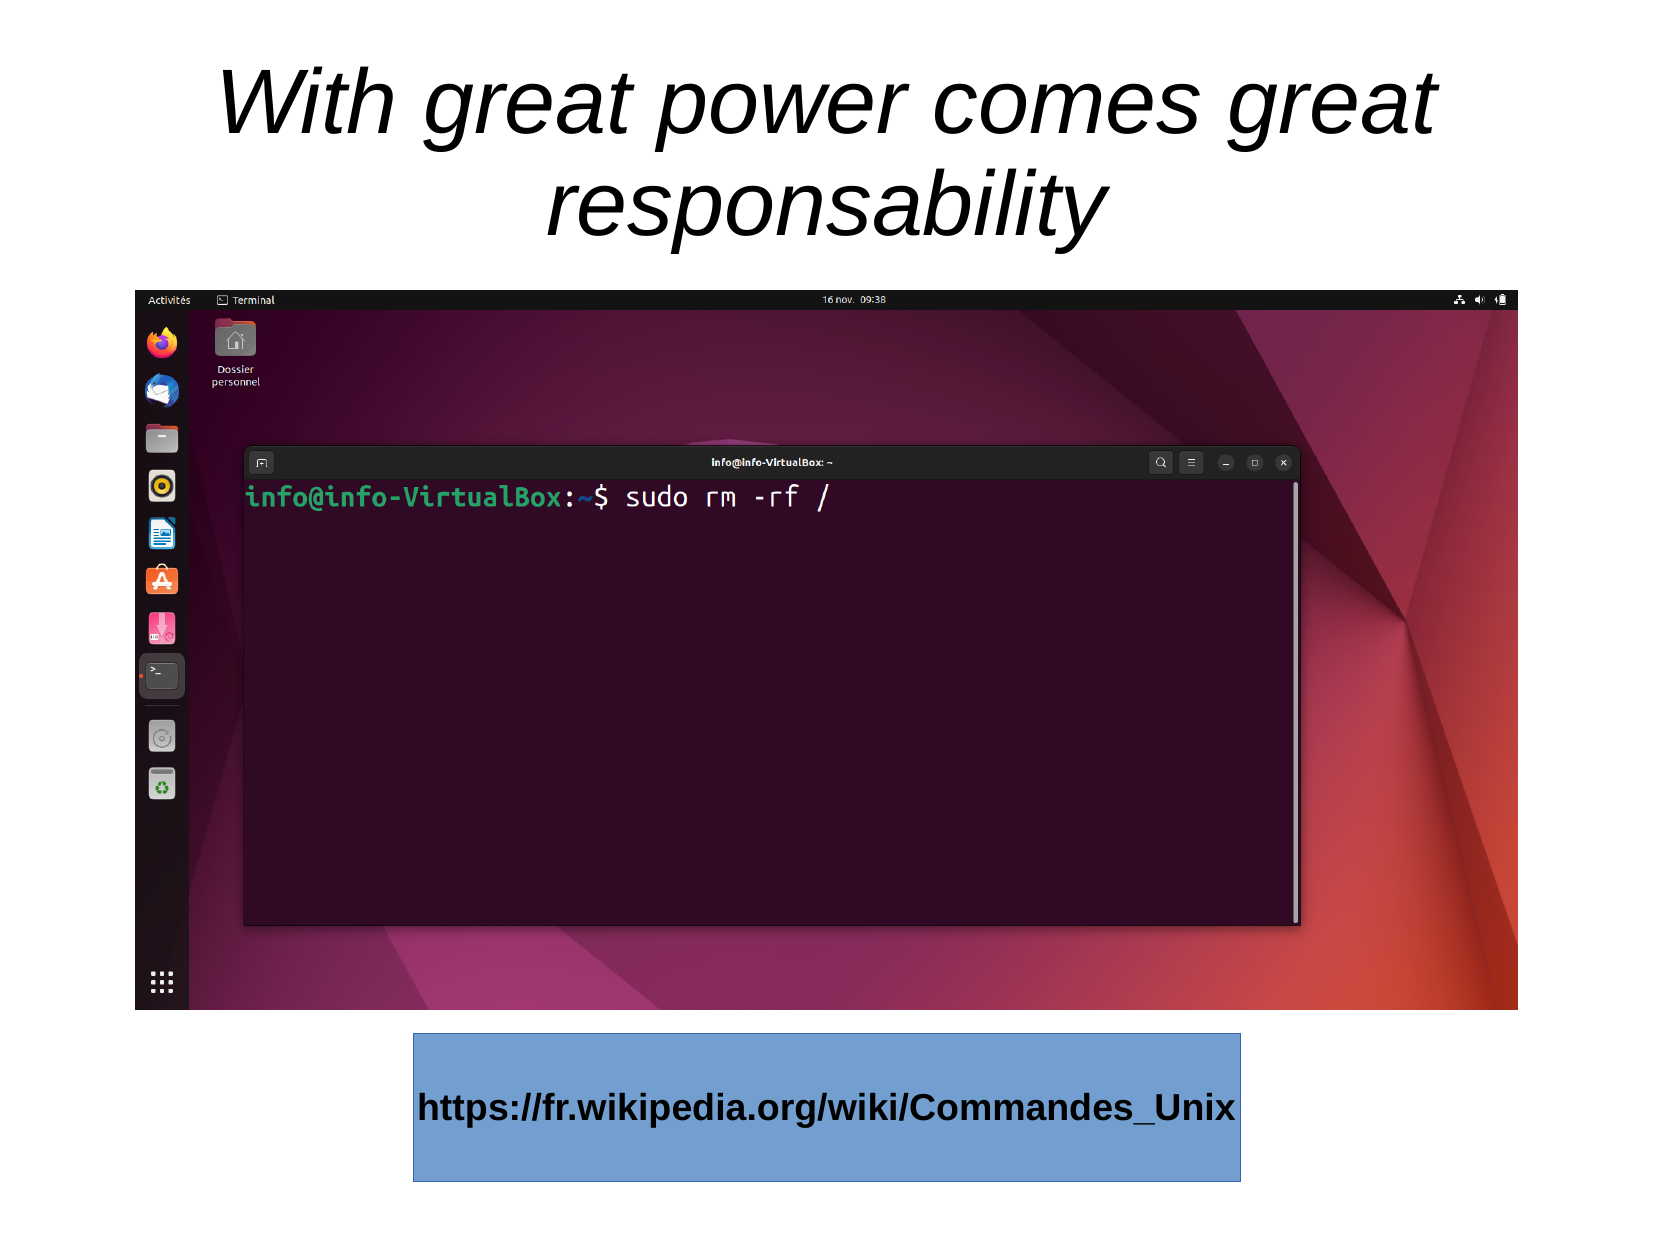

# With great power comes great responsability
https://fr.wikipedia.org/wiki/Commandes_Unix